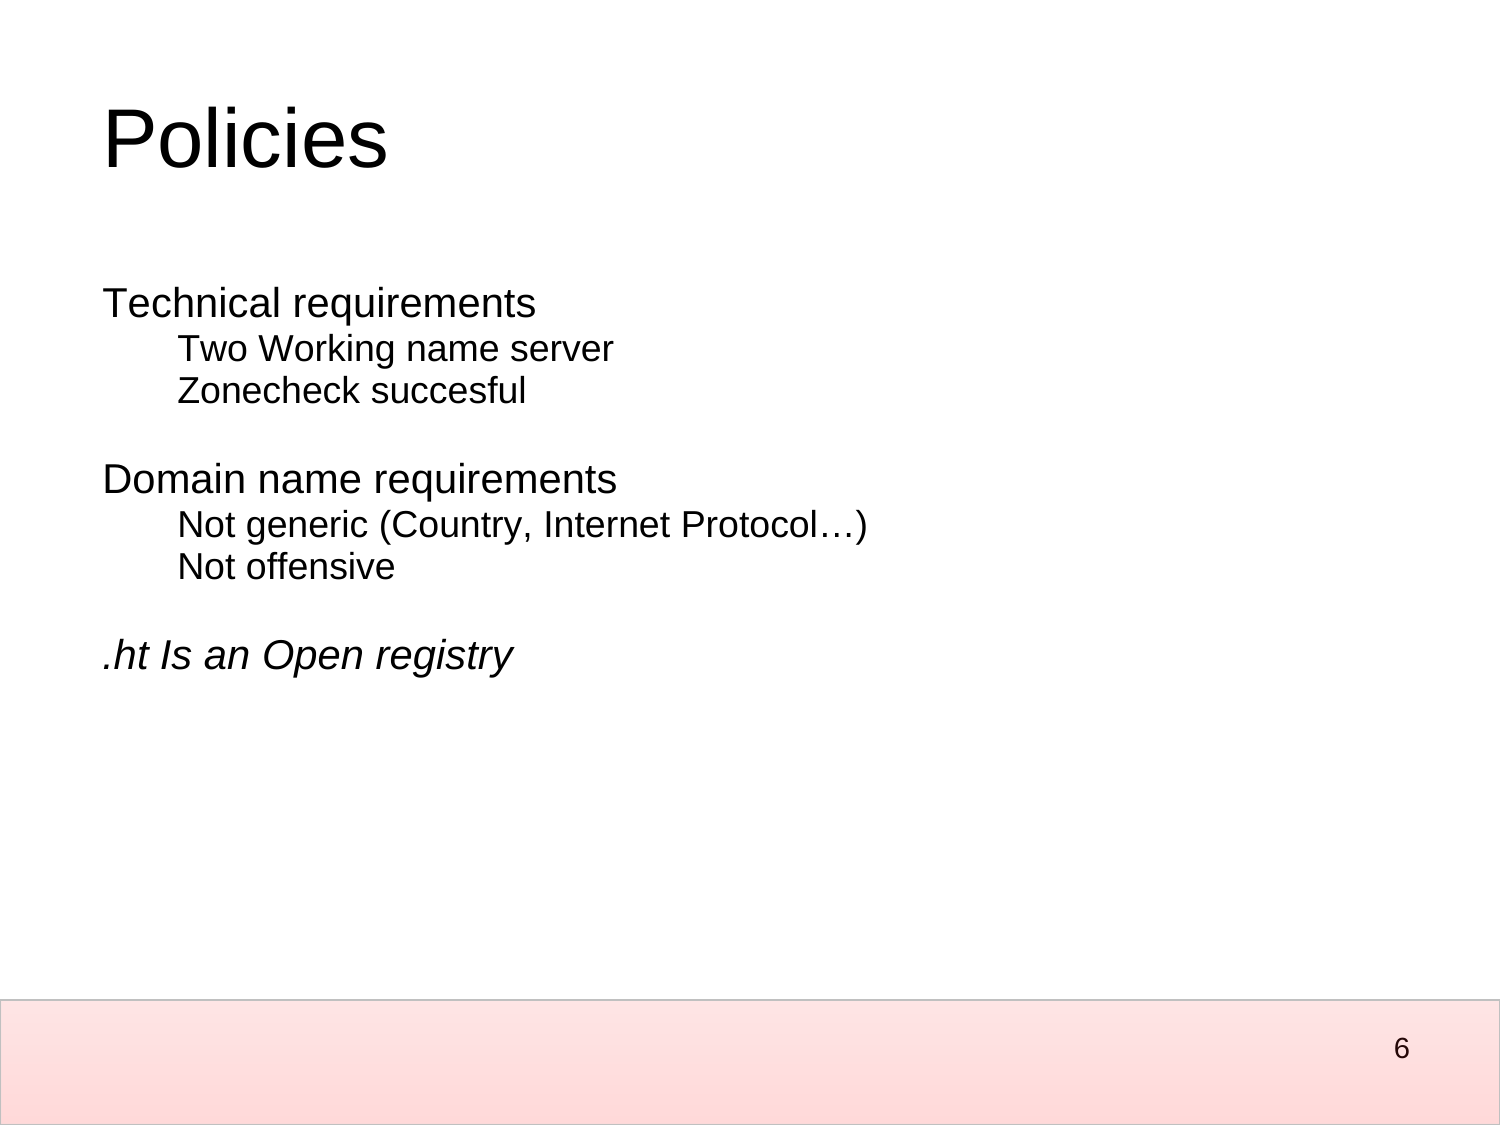

# Policies
Technical requirements
Two Working name server
Zonecheck succesful
Domain name requirements
Not generic (Country, Internet Protocol…)
Not offensive
.ht Is an Open registry
6